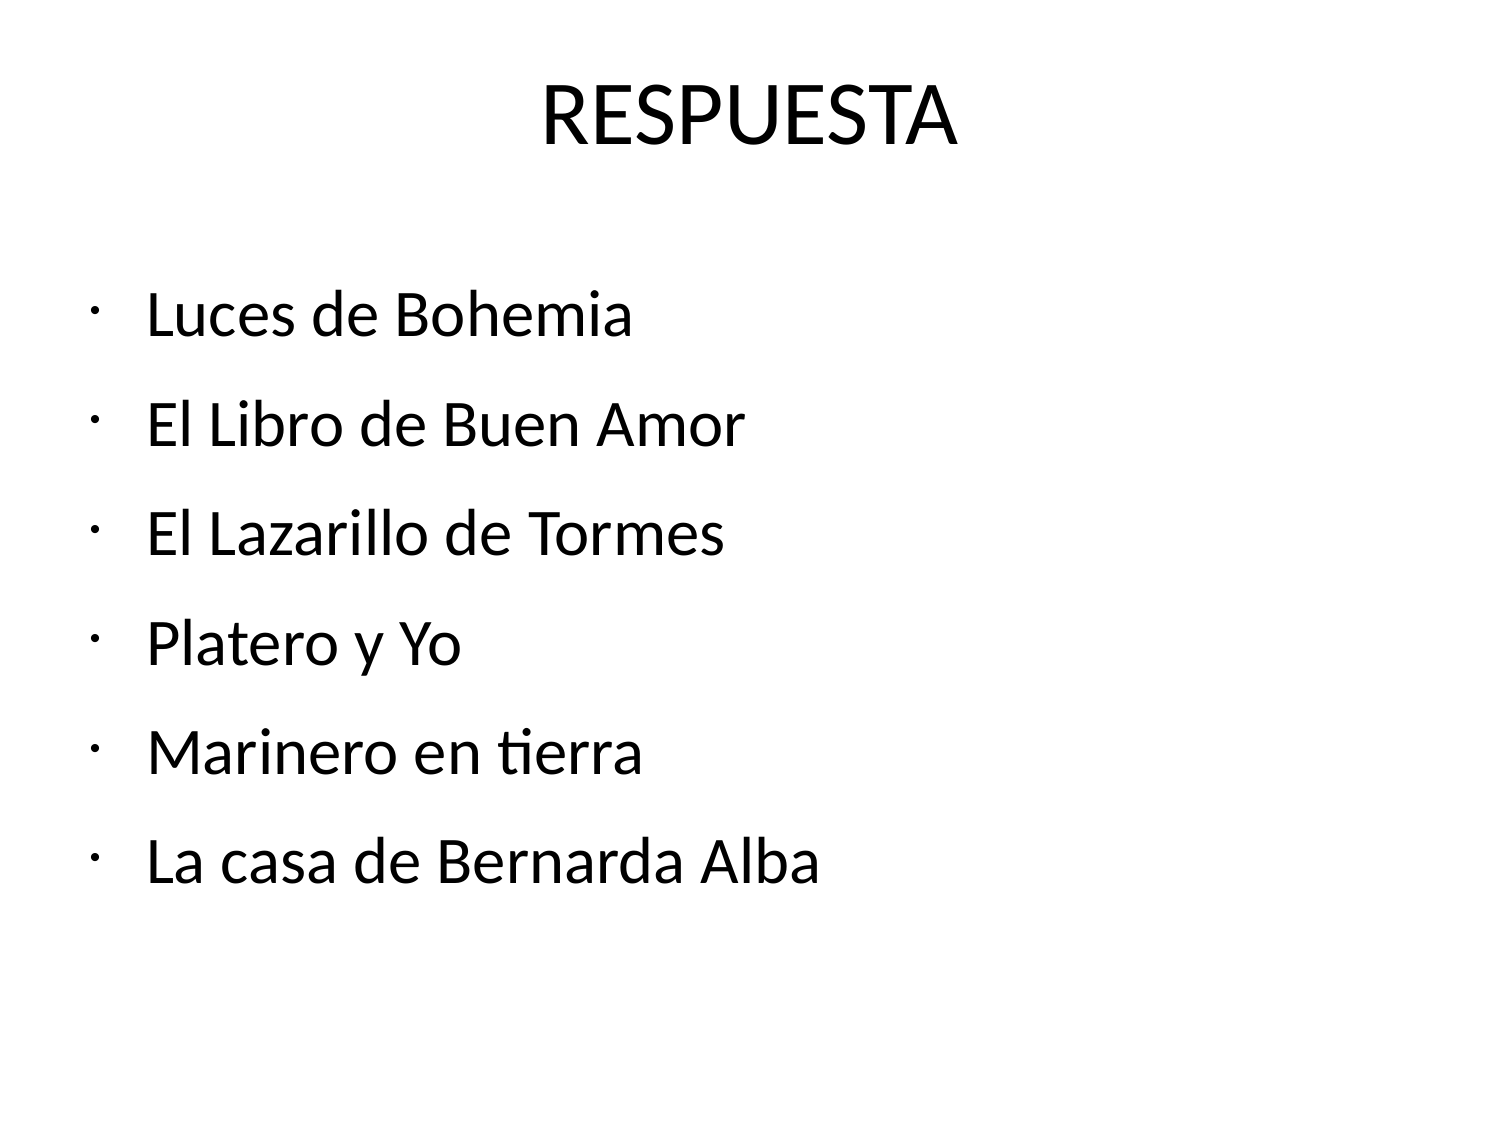

# RESPUESTA
Luces de Bohemia
El Libro de Buen Amor
El Lazarillo de Tormes
Platero y Yo
Marinero en tierra
La casa de Bernarda Alba